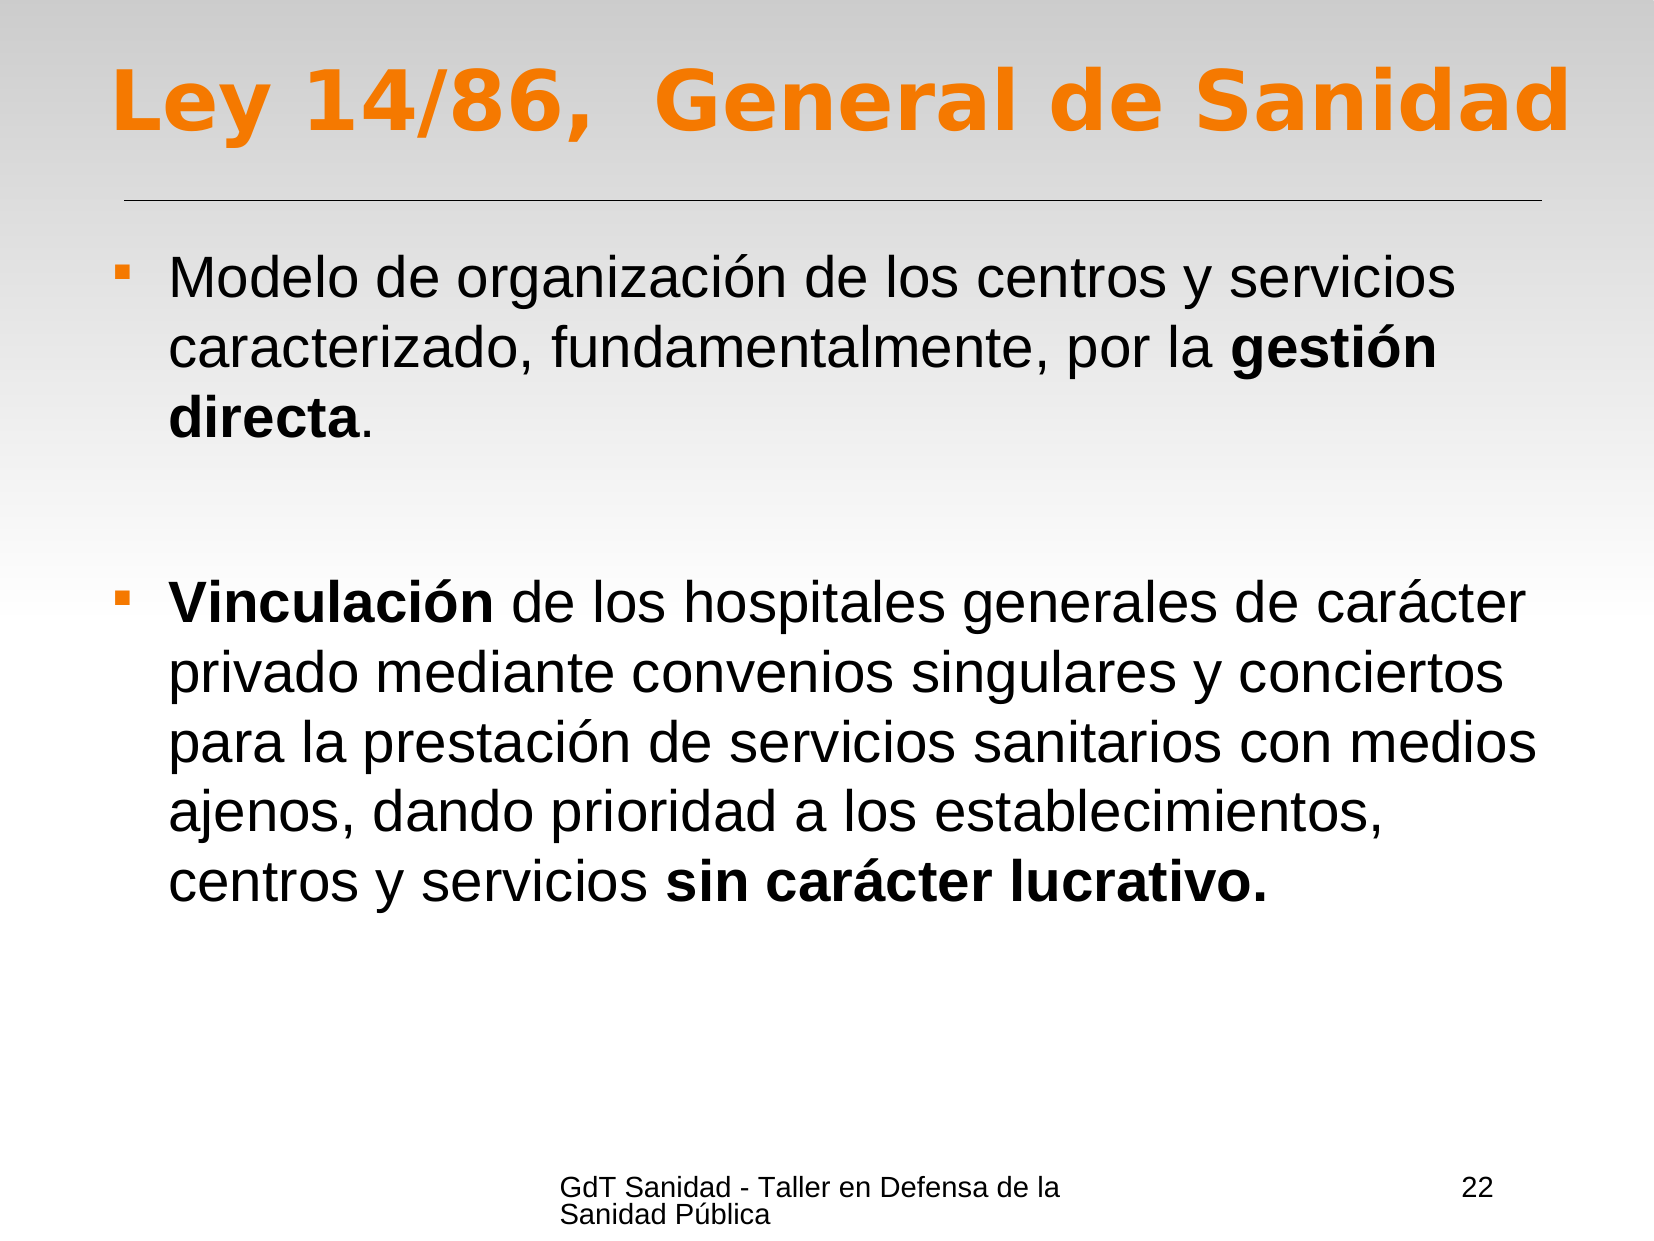

Ley 14/86, General de Sanidad
# Modelo de organización de los centros y servicios caracterizado, fundamentalmente, por la gestión directa.
Vinculación de los hospitales generales de carácter privado mediante convenios singulares y conciertos para la prestación de servicios sanitarios con medios ajenos, dando prioridad a los establecimientos, centros y servicios sin carácter lucrativo.
GdT Sanidad - Taller en Defensa de la Sanidad Pública
22